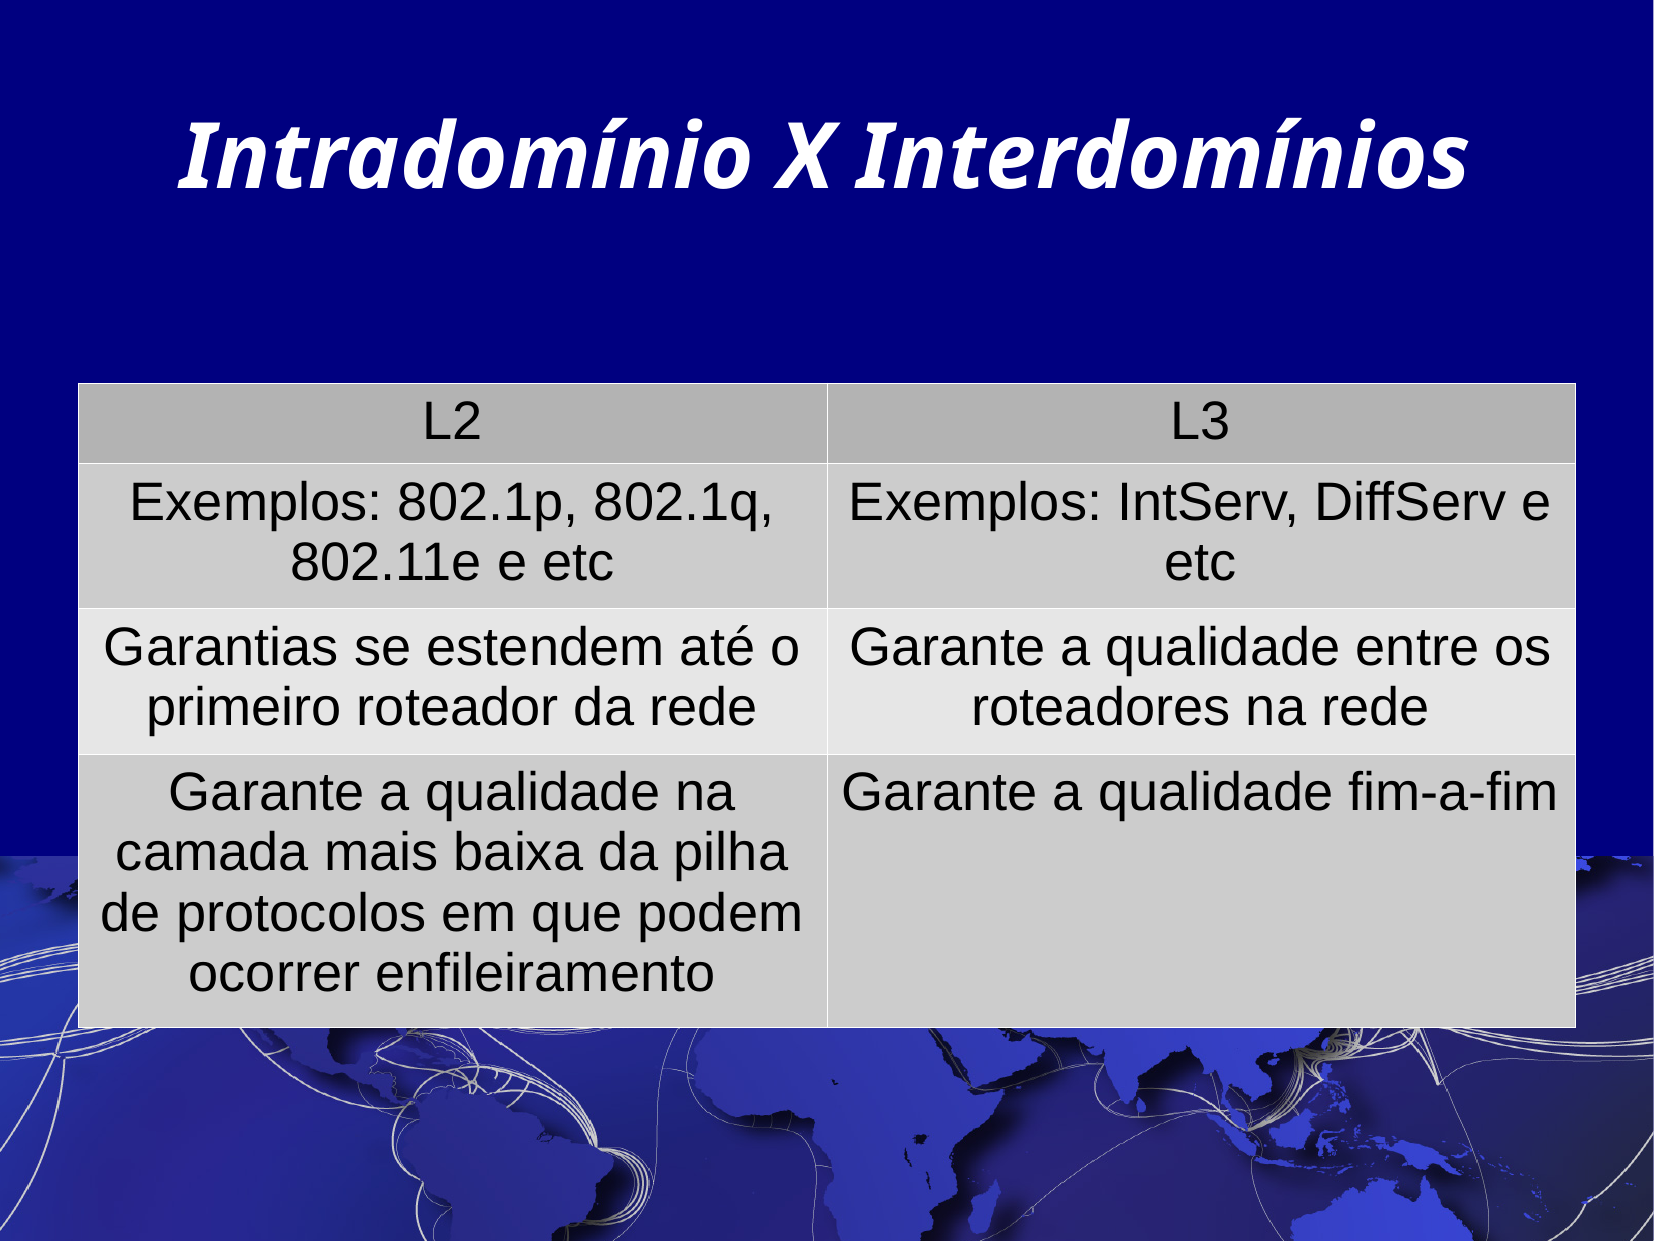

# Intradomínio X Interdomínios
| L2 | L3 |
| --- | --- |
| Exemplos: 802.1p, 802.1q, 802.11e e etc | Exemplos: IntServ, DiffServ e etc |
| Garantias se estendem até o primeiro roteador da rede | Garante a qualidade entre os roteadores na rede |
| Garante a qualidade na camada mais baixa da pilha de protocolos em que podem ocorrer enfileiramento | Garante a qualidade fim-a-fim |